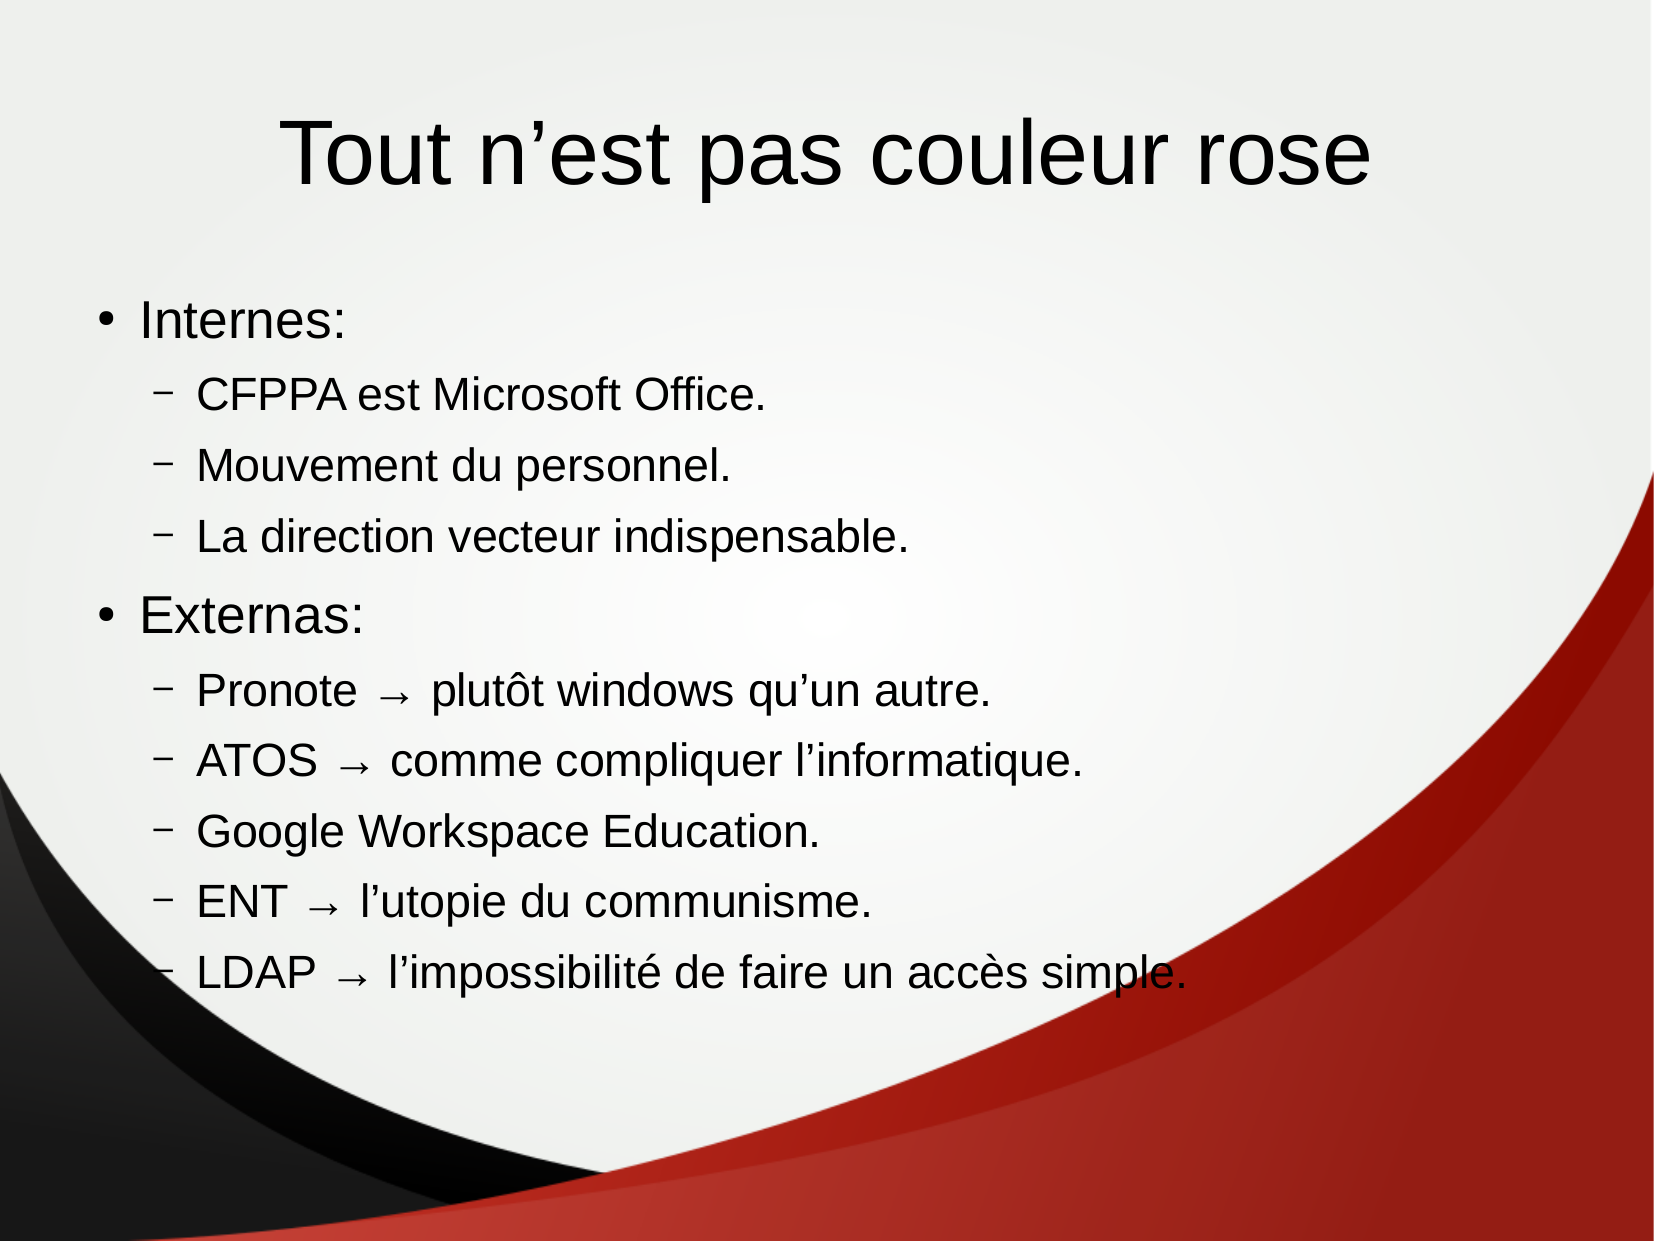

# Tout n’est pas couleur rose
Internes:
CFPPA est Microsoft Office.
Mouvement du personnel.
La direction vecteur indispensable.
Externas:
Pronote → plutôt windows qu’un autre.
ATOS → comme compliquer l’informatique.
Google Workspace Education.
ENT → l’utopie du communisme.
LDAP → l’impossibilité de faire un accès simple.